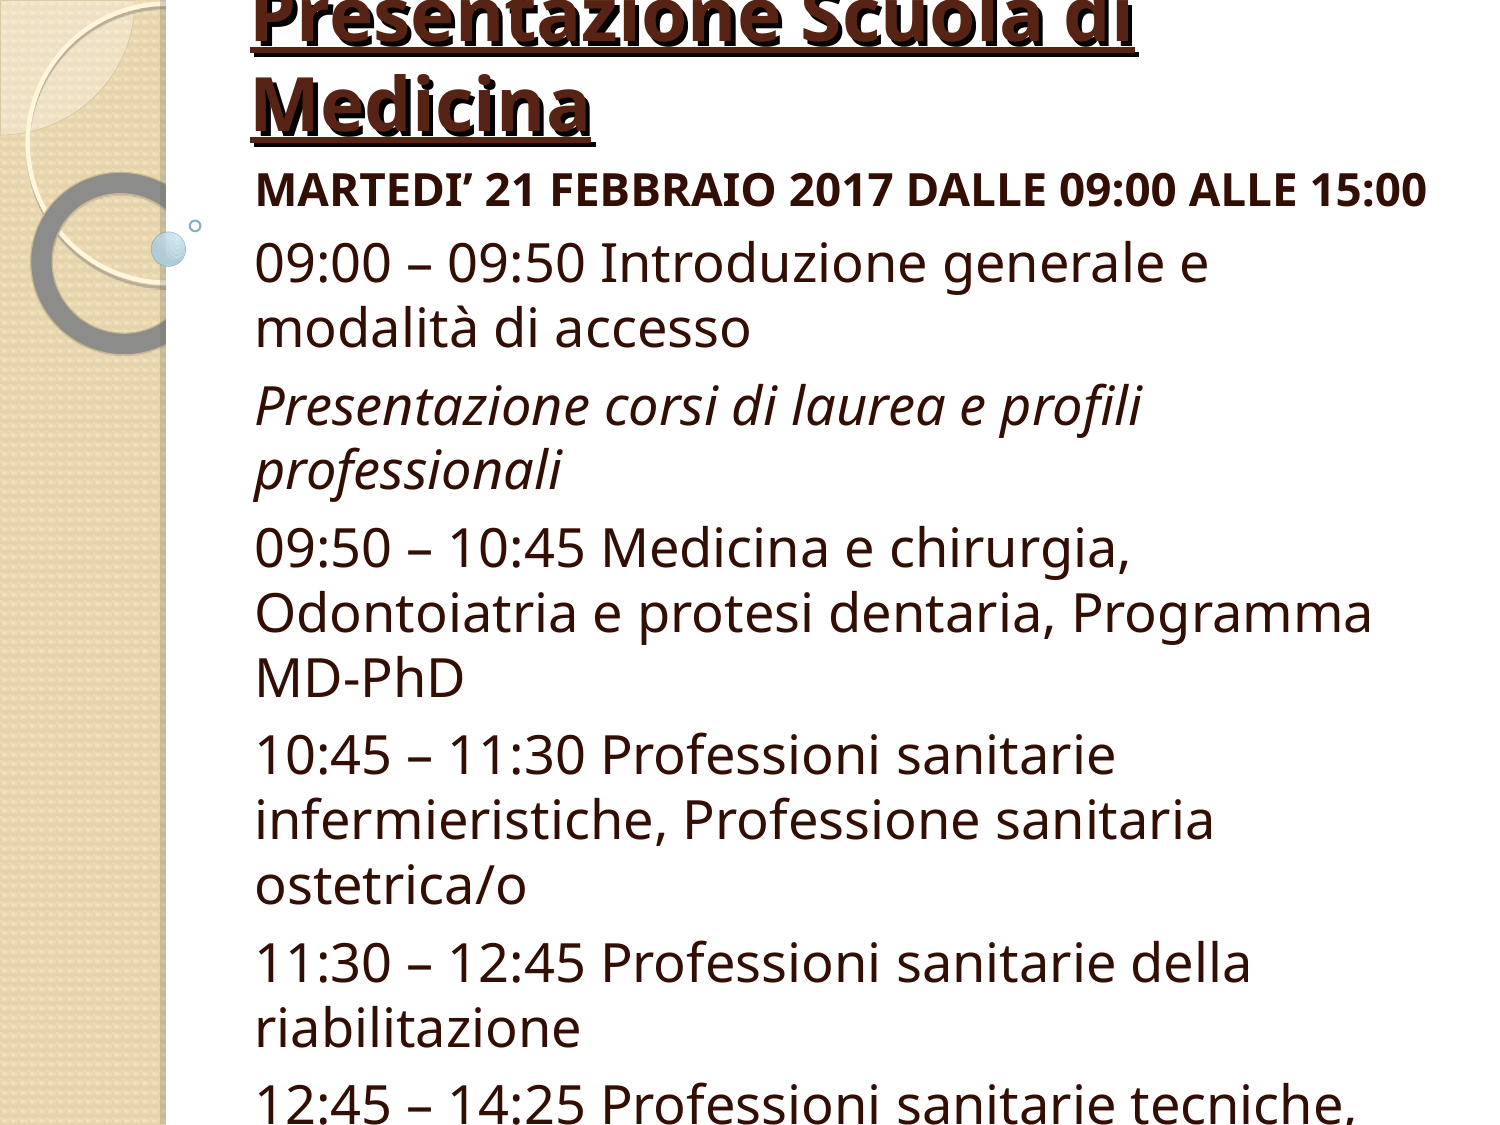

# Presentazione Scuola di Medicina
MARTEDI’ 21 FEBBRAIO 2017 DALLE 09:00 ALLE 15:00
09:00 – 09:50 Introduzione generale e modalità di accesso
Presentazione corsi di laurea e profili professionali
09:50 – 10:45 Medicina e chirurgia, Odontoiatria e protesi dentaria, Programma MD-PhD
10:45 – 11:30 Professioni sanitarie infermieristiche, Professione sanitaria ostetrica/o
11:30 – 12:45 Professioni sanitarie della riabilitazione
12:45 – 14:25 Professioni sanitarie tecniche, Professioni sanitarie della prevenzione
14:25 – 15:00 Biotecnologie